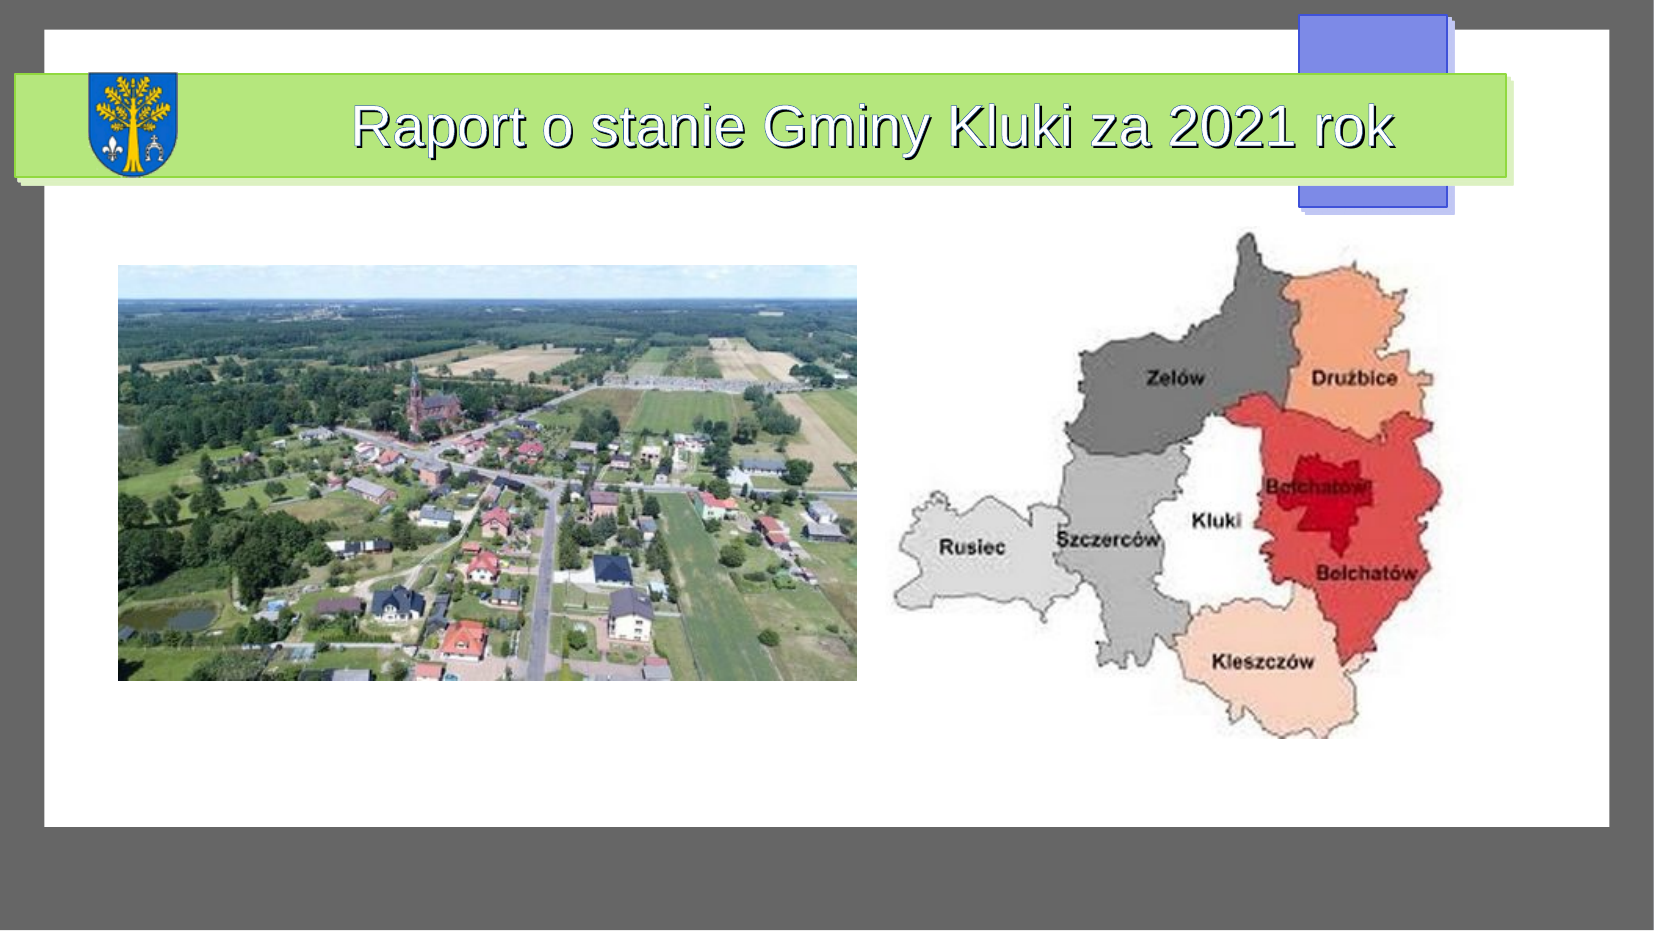

# Raport o stanie Gminy Kluki za 2021 rok